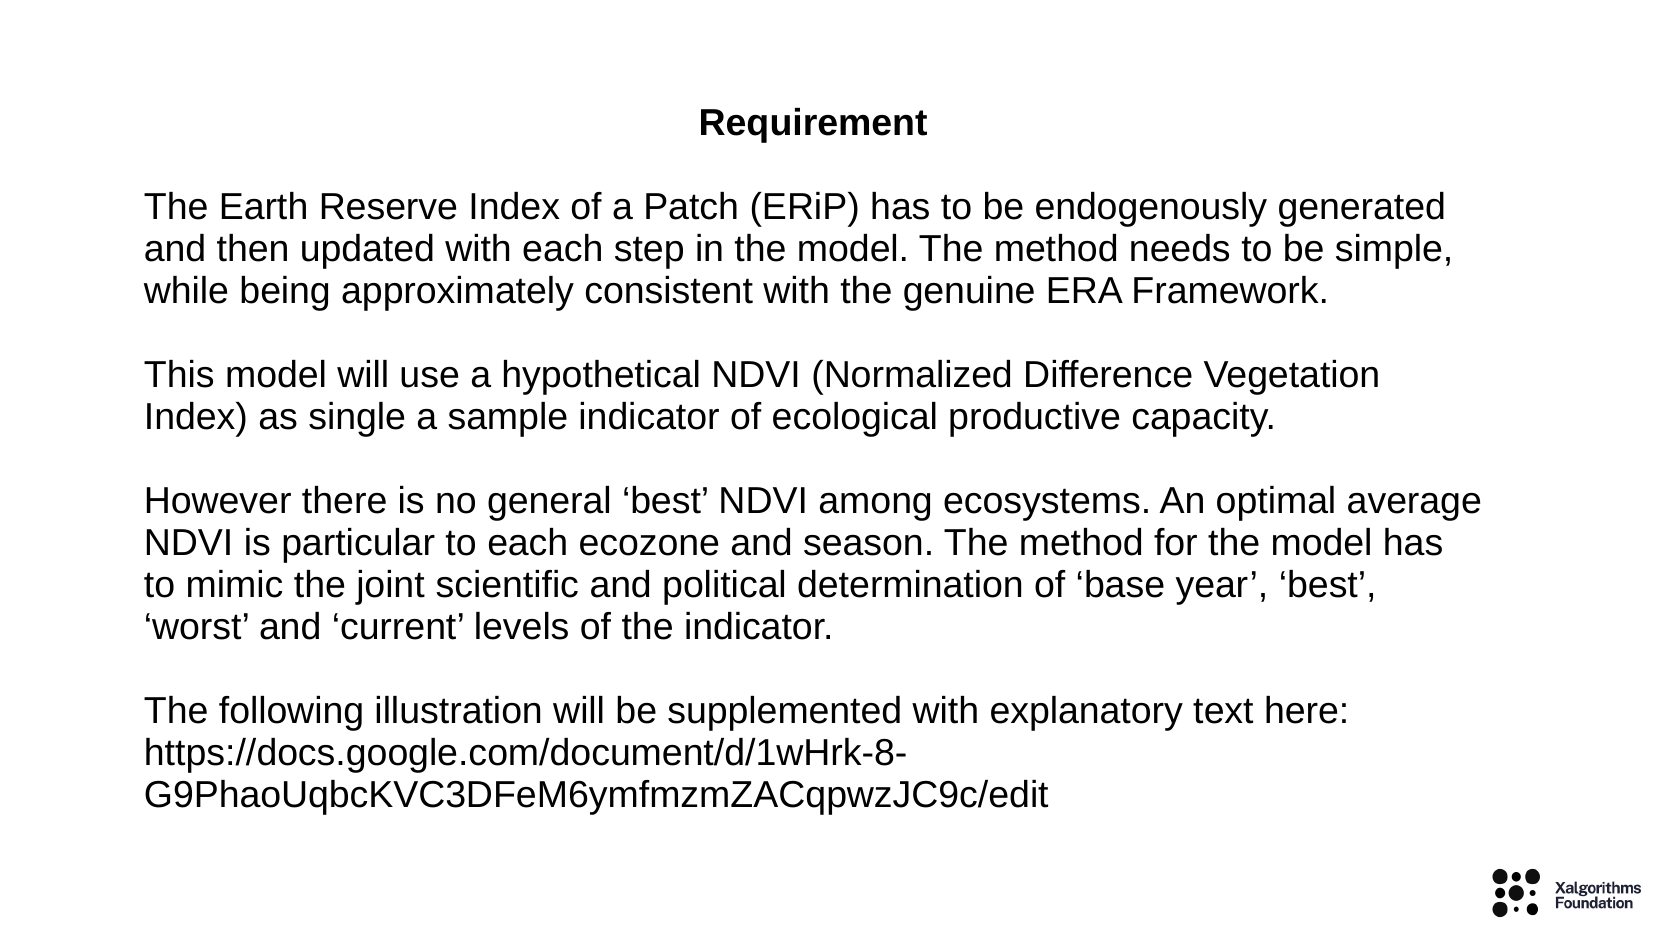

Requirement
The Earth Reserve Index of a Patch (ERiP) has to be endogenously generated and then updated with each step in the model. The method needs to be simple, while being approximately consistent with the genuine ERA Framework.
This model will use a hypothetical NDVI (Normalized Difference Vegetation Index) as single a sample indicator of ecological productive capacity.
However there is no general ‘best’ NDVI among ecosystems. An optimal average NDVI is particular to each ecozone and season. The method for the model has to mimic the joint scientific and political determination of ‘base year’, ‘best’, ‘worst’ and ‘current’ levels of the indicator.
The following illustration will be supplemented with explanatory text here:
https://docs.google.com/document/d/1wHrk-8-G9PhaoUqbcKVC3DFeM6ymfmzmZACqpwzJC9c/edit